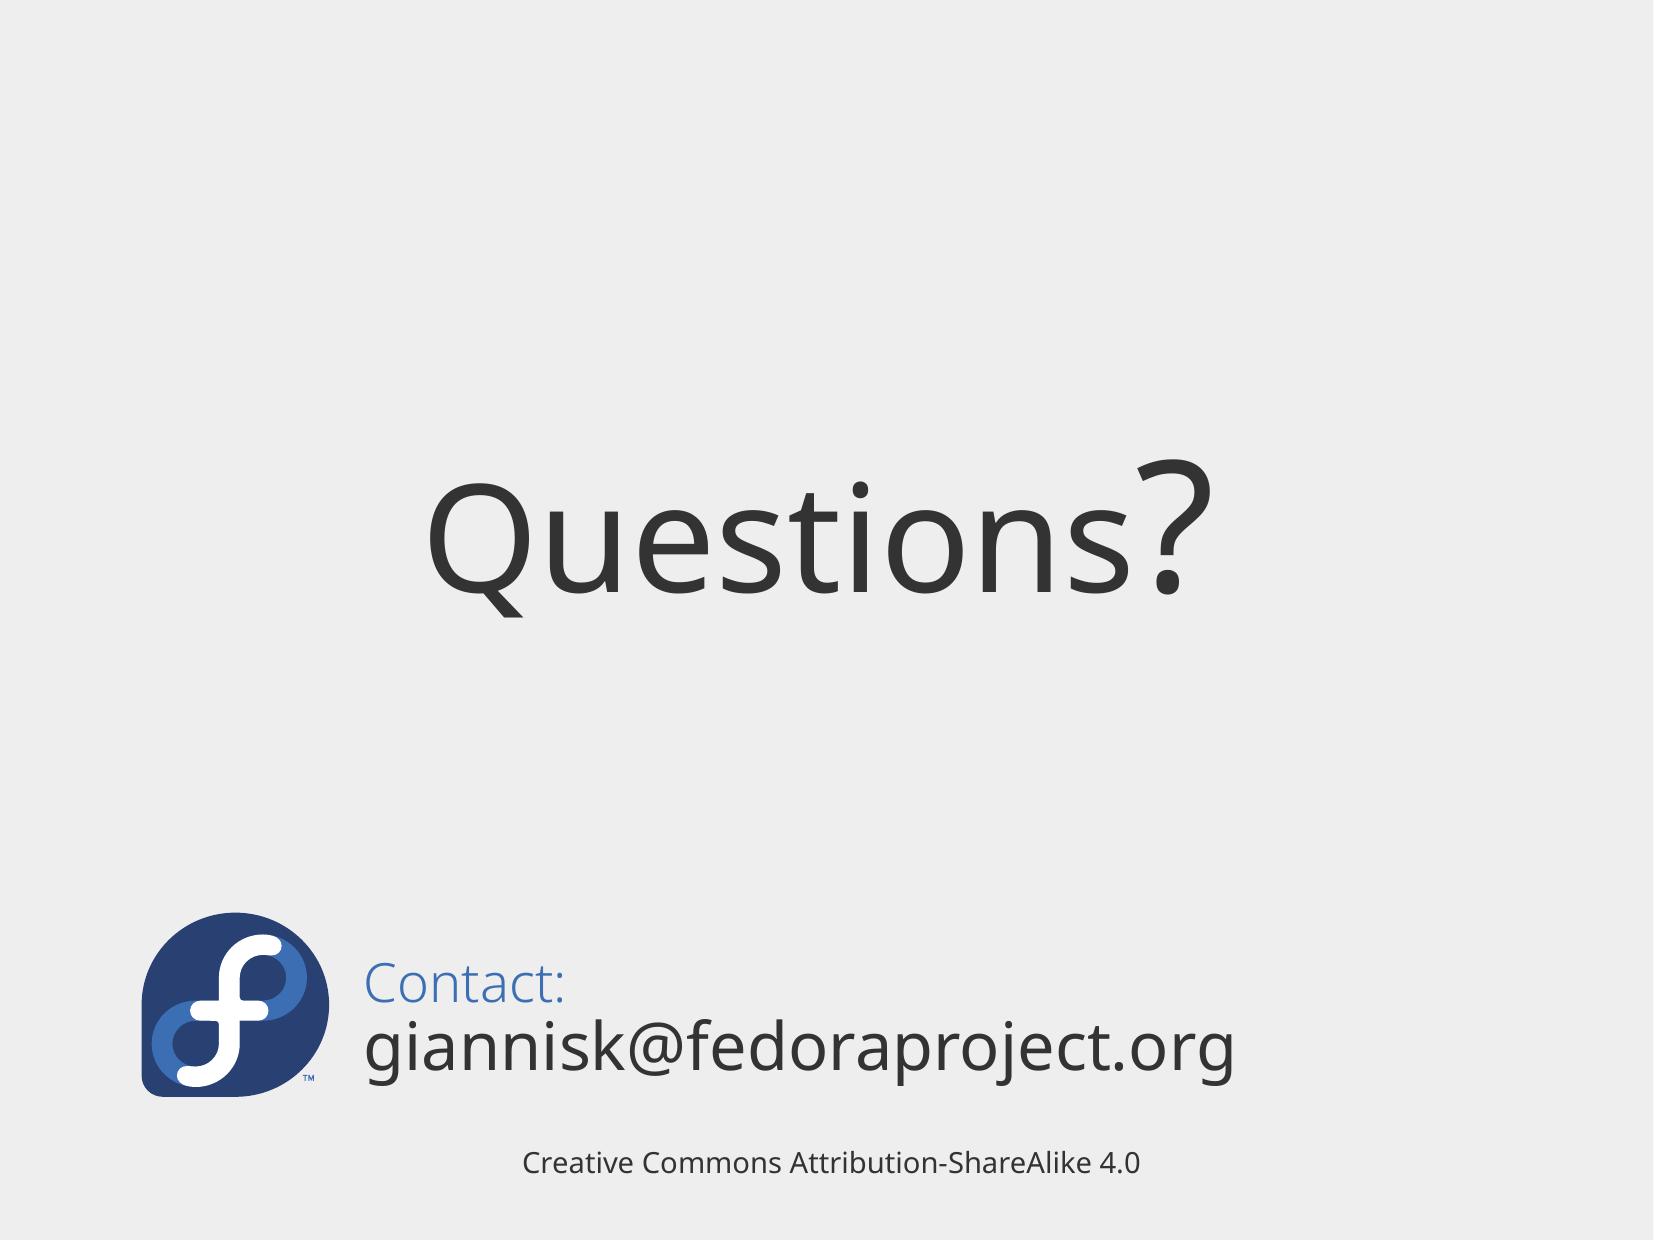

# Questions?
Contact:
giannisk@fedoraproject.org
Creative Commons Attribution-ShareAlike 4.0